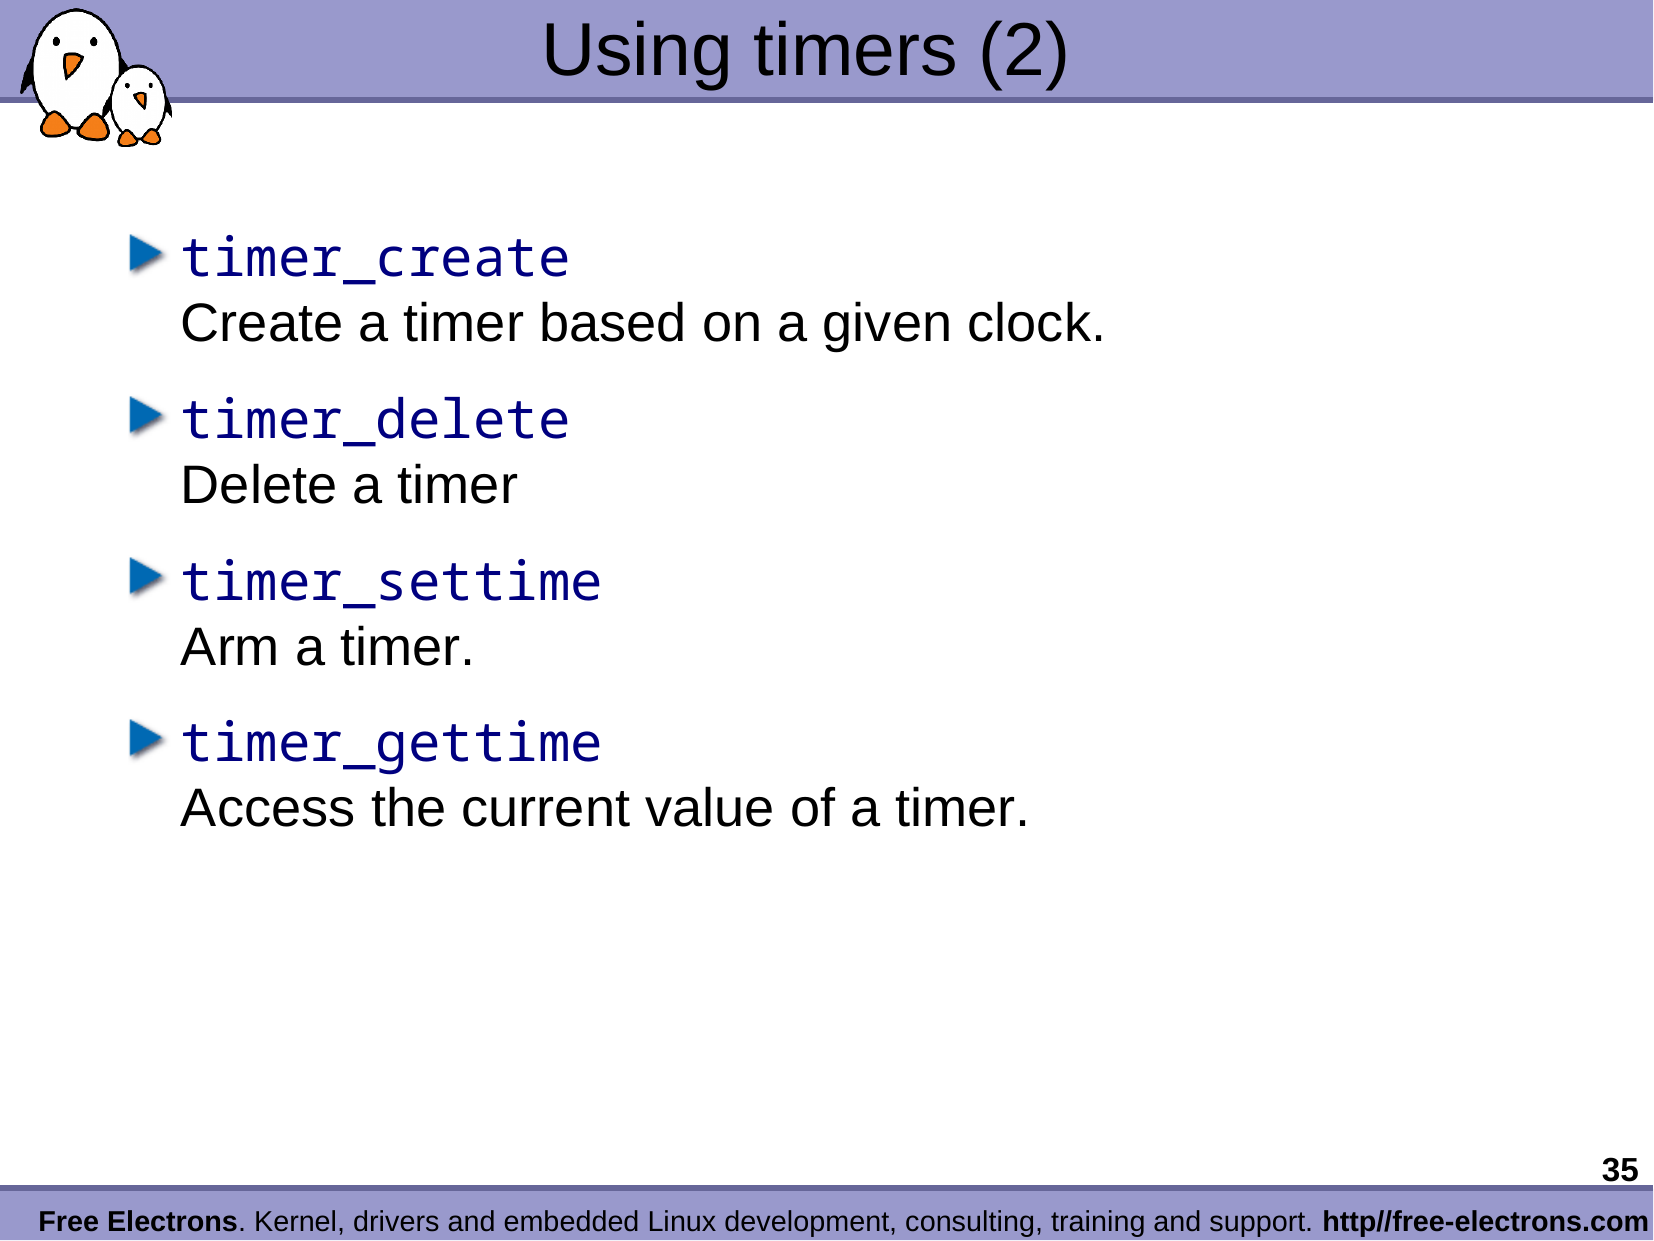

# Using timers (2)
timer_create
Create a timer based on a given clock.
timer_delete
Delete a timer
timer_settime
Arm a timer.
timer_gettime
Access the current value of a timer.